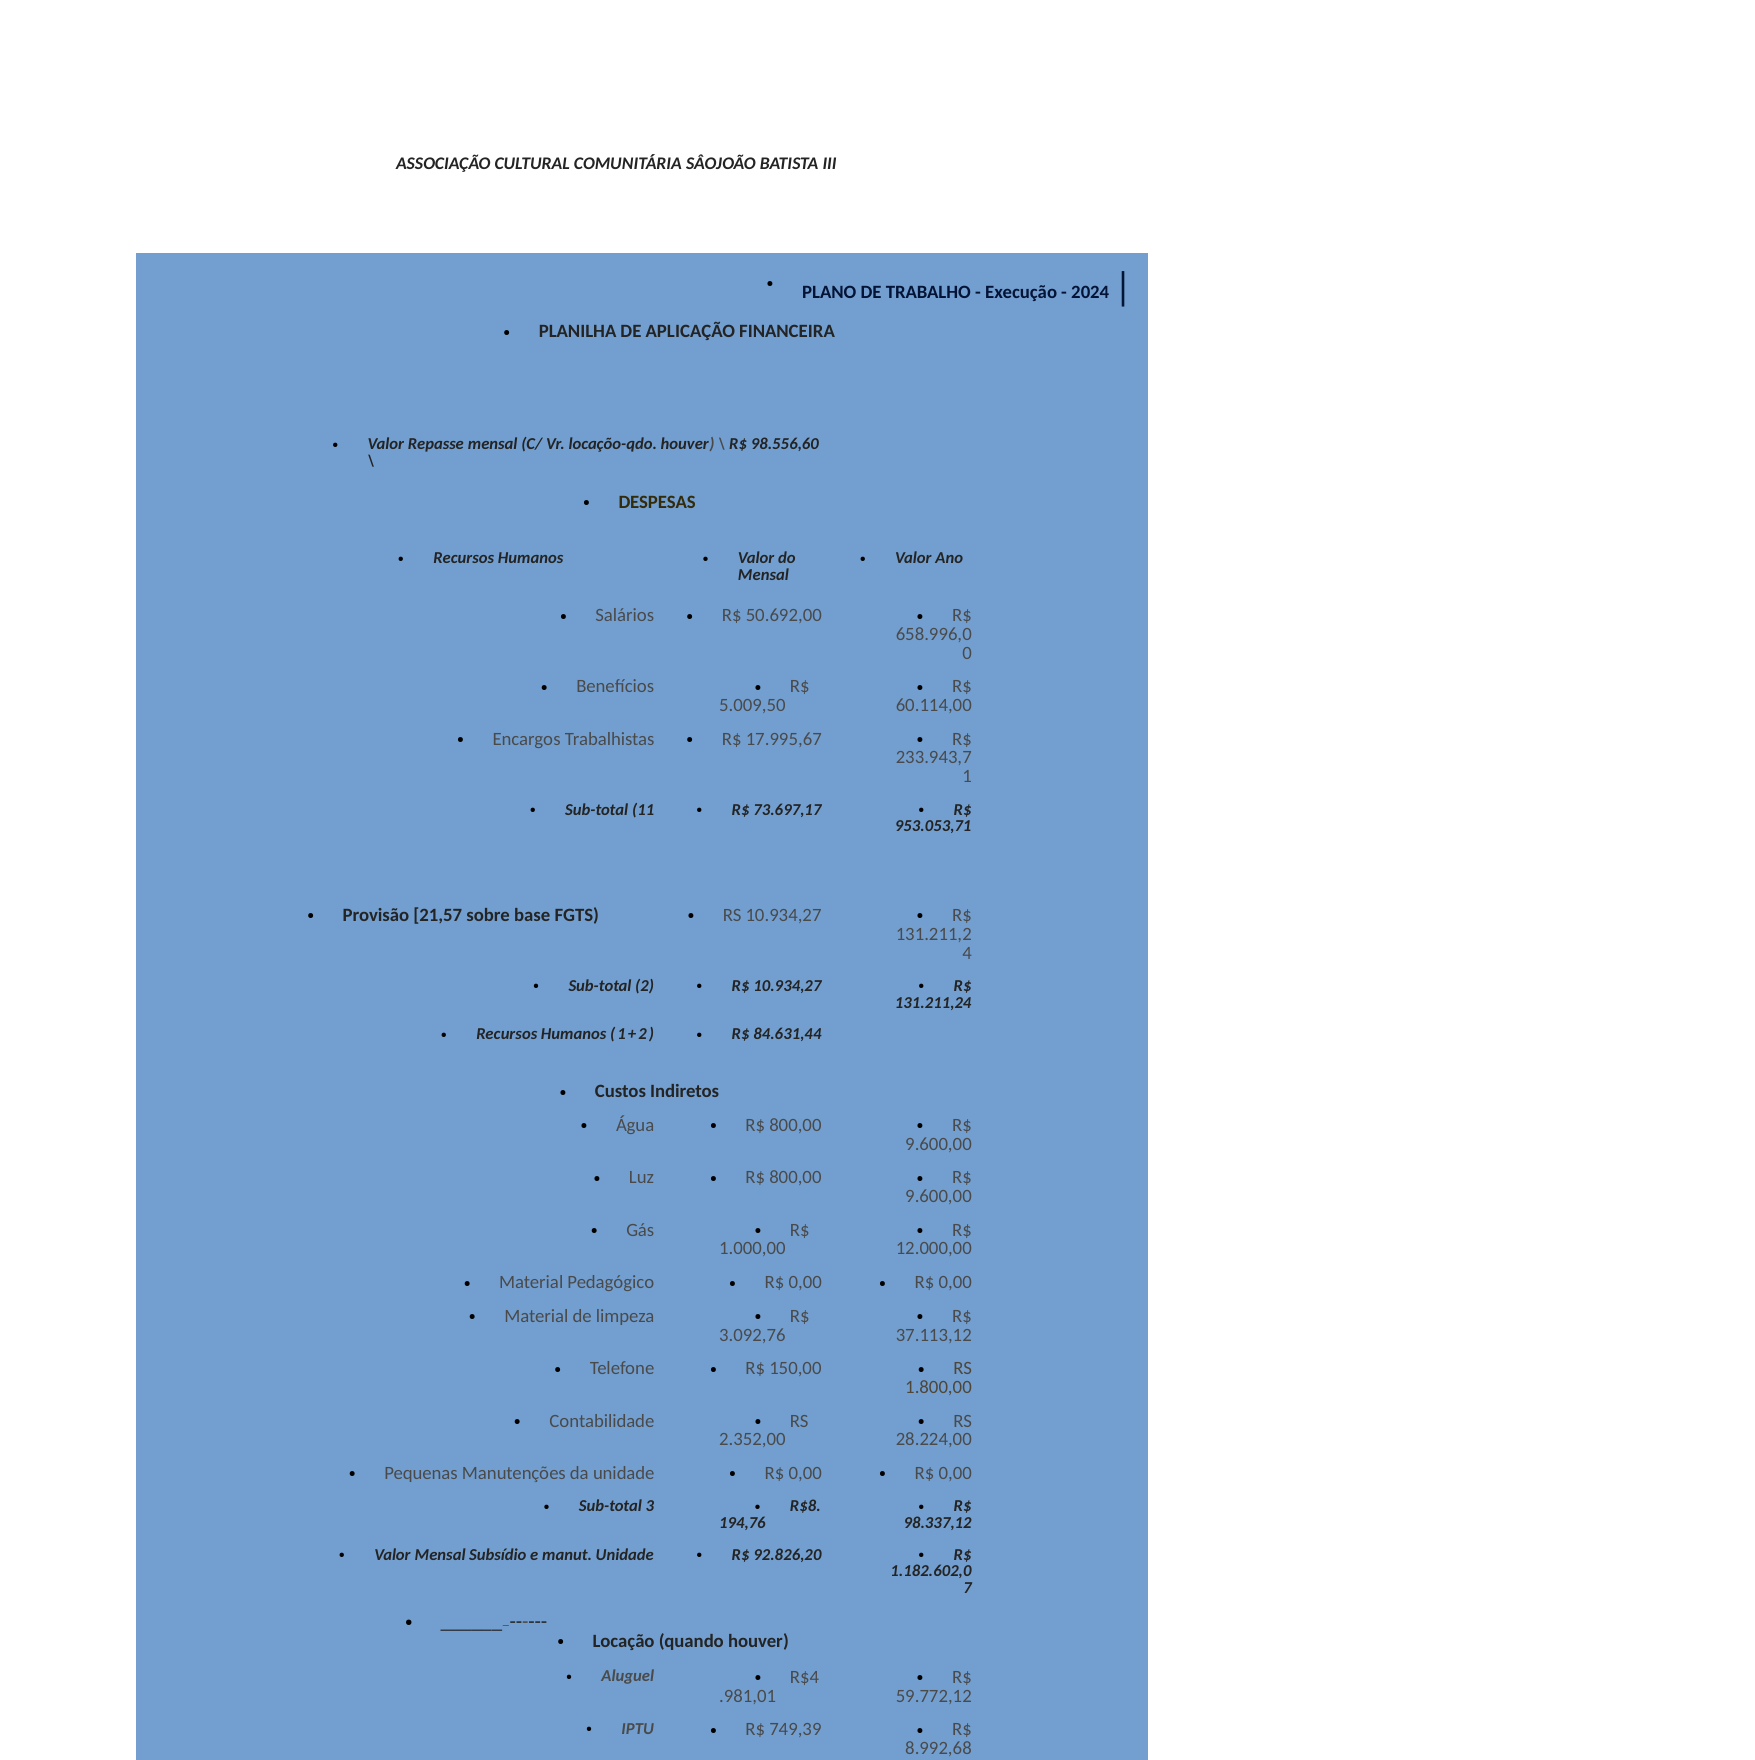

ASSOCIAÇÃO CULTURAL COMUNITÁRIA SÂOJOÃO BATISTA III
| PLANO DE TRABALHO - Execução - 2024 | | | | | |
| --- | --- | --- | --- | --- |
| PLANILHA DE APLICAÇÃO FINANCEIRA | | | | |
| | | | | |
| | Valor Repasse mensal (C/ Vr. locaçõo-qdo. houver) \ R$ 98.556,60 \ | | | |
| | DESPESAS | | | |
| | Recursos Humanos | Valor do Mensal | Valor Ano | |
| | Salários | R$ 50.692,00 | R$ 658.996,00 | |
| | Benefícios | R$ 5.009,50 | R$ 60.114,00 | |
| | Encargos Trabalhistas | R$ 17.995,67 | R$ 233.943,71 | |
| | Sub-total (11 | R$ 73.697,17 | R$ 953.053,71 | |
| | | | | |
| | Provisão [21,57 sobre base FGTS) | RS 10.934,27 | R$ 131.211,24 | |
| | Sub-total (2) | R$ 10.934,27 | R$ 131.211,24 | |
| | Recursos Humanos (1+2) | R$ 84.631,44 | | |
| | Custos Indiretos | | | |
| | Água | R$ 800,00 | R$ 9.600,00 | |
| | Luz | R$ 800,00 | R$ 9.600,00 | |
| | Gás | R$ 1.000,00 | R$ 12.000,00 | |
| | Material Pedagógico | R$ 0,00 | R$ 0,00 | |
| | Material de limpeza | R$ 3.092,76 | R$ 37.113,12 | |
| | Telefone | R$ 150,00 | RS 1.800,00 | |
| | Contabilidade | RS 2.352,00 | RS 28.224,00 | |
| | Pequenas Manutenções da unidade | R$ 0,00 | R$ 0,00 | |
| | Sub-total 3 | R$8.194,76 | R$ 98.337,12 | |
| | Valor Mensal Subsídio e manut. Unidade | R$ 92.826,20 | R$ 1.182.602,07 | |
| | \_\_\_\_\_\_—------ Locação (quando houver) | | | |
| | Aluguel | R$4.981,01 | R$ 59.772,12 | |
| | IPTU | R$ 749,39 | R$ 8.992,68 | |
| | Sub-total 4 | R$5.730,40 L----- | R$ 68.764,80 | |
| | Valores totais mensal | | | |
| | Valor do repasse mensal de subsídio | R$ 92.826,20 | | |
| | Valor do repasse mensal de locação e IPTU | R$ 5.730,40 | | |
| | locação) | R$ 98.556,60 | | |
| | VERBA ADICIONAL - Maio e Setembro | | | |
| | Subsídio | Valores Previstos | Portaria rt? | |
| | Qualificação de Recursos Humanos | R$ 5.000,00 | | |
| | Auxilio no Pagamento de férias e 13® | R$ 25.500,00 | | |
| | Execução de Melhorias na Unidade Escolar | R$ 22.000,00 | 063/2021 - SE | |
| | Aquisição de Material Pedagógico | R$ 21.760,96 | Artigo 29 | |
| | Aquisição de bens permanentes | R$ 18.565,24 | | |
| | TOTAL | R$ 92.826,20 | | |
| | \_J | | | |
| 104.963.425/0002-38\* Data 26/02/2024 Associação Cultural Comunitária ÁÂmZ£?\*. SàoJoào Batista | | | | |
| Assinatura do Presidefíte Daniel Bernardino da Luz Vila BemardinoP CEp207262-060 DANIEL BERNARDINO DA LUZ RG 47183364-2 . . RG 47.183.364-2 Vidente L GUARULH°S - SP J CÓD. VAL-^VRIVRPLl | | | | |
| | | | | |